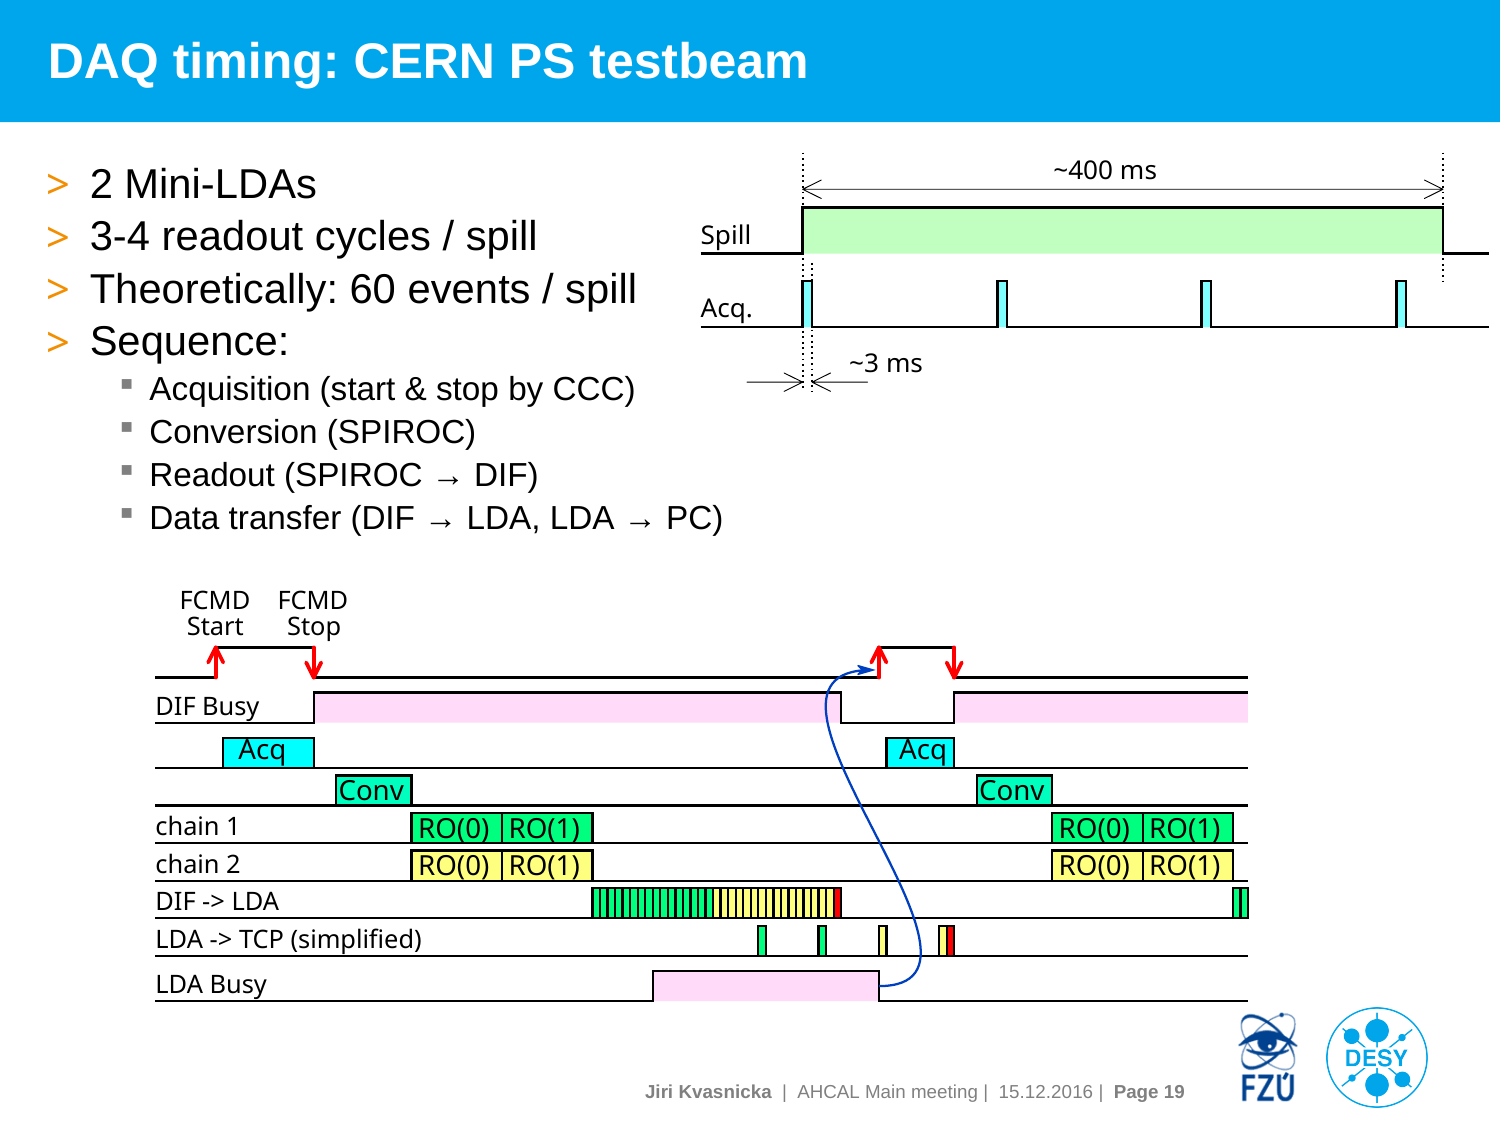

# DAQ timing: CERN PS testbeam
2 Mini-LDAs
3-4 readout cycles / spill
Theoretically: 60 events / spill
Sequence:
Acquisition (start & stop by CCC)
Conversion (SPIROC)
Readout (SPIROC → DIF)
Data transfer (DIF → LDA, LDA → PC)